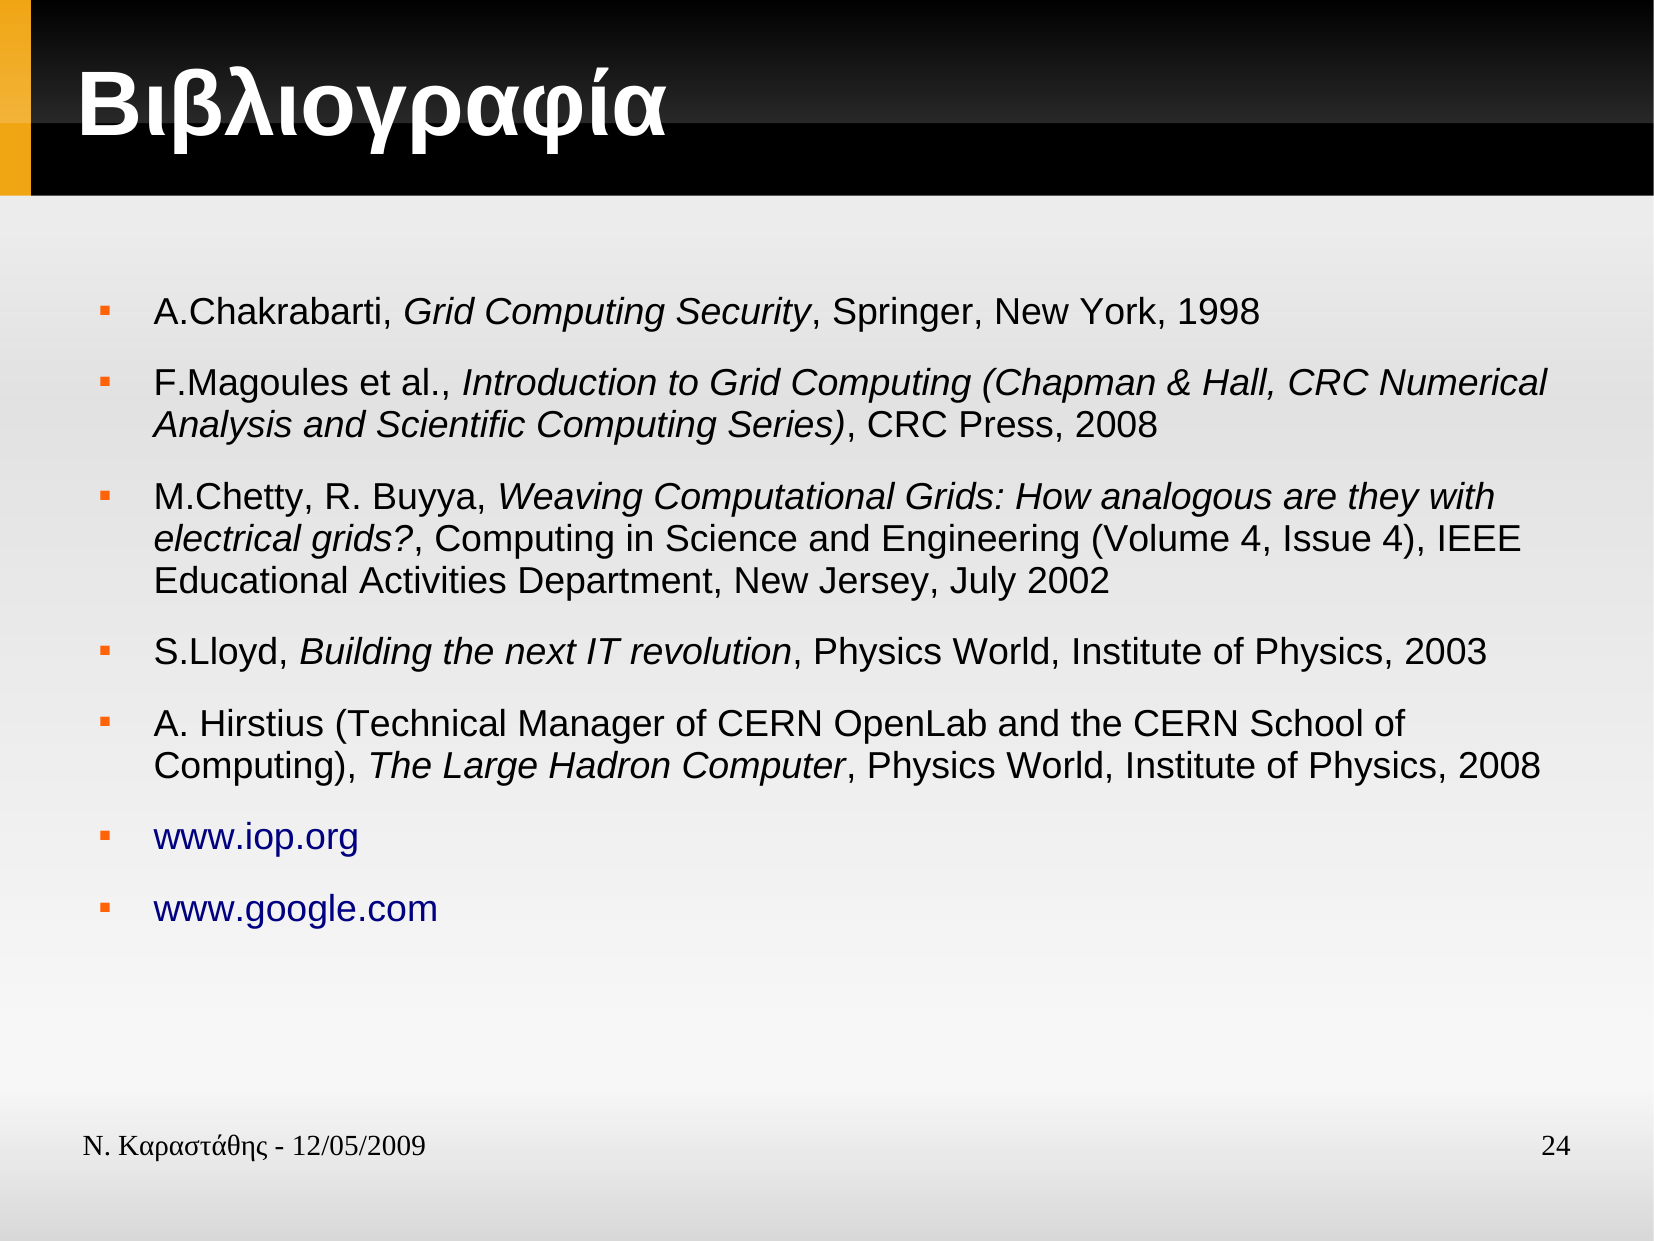

# Βιβλιογραφία
A.Chakrabarti, Grid Computing Security, Springer, New York, 1998
F.Magoules et al., Introduction to Grid Computing (Chapman & Hall, CRC Numerical Analysis and Scientific Computing Series), CRC Press, 2008
M.Chetty, R. Buyya, Weaving Computational Grids: How analogous are they with electrical grids?, Computing in Science and Engineering (Volume 4, Issue 4), IEEE Educational Activities Department, New Jersey, July 2002
S.Lloyd, Building the next IT revolution, Physics World, Institute of Physics, 2003
A. Hirstius (Technical Manager of CERN OpenLab and the CERN School of Computing), The Large Hadron Computer, Physics World, Institute of Physics, 2008
www.iop.org
www.google.com
Ν. Καραστάθης - 12/05/2009
24